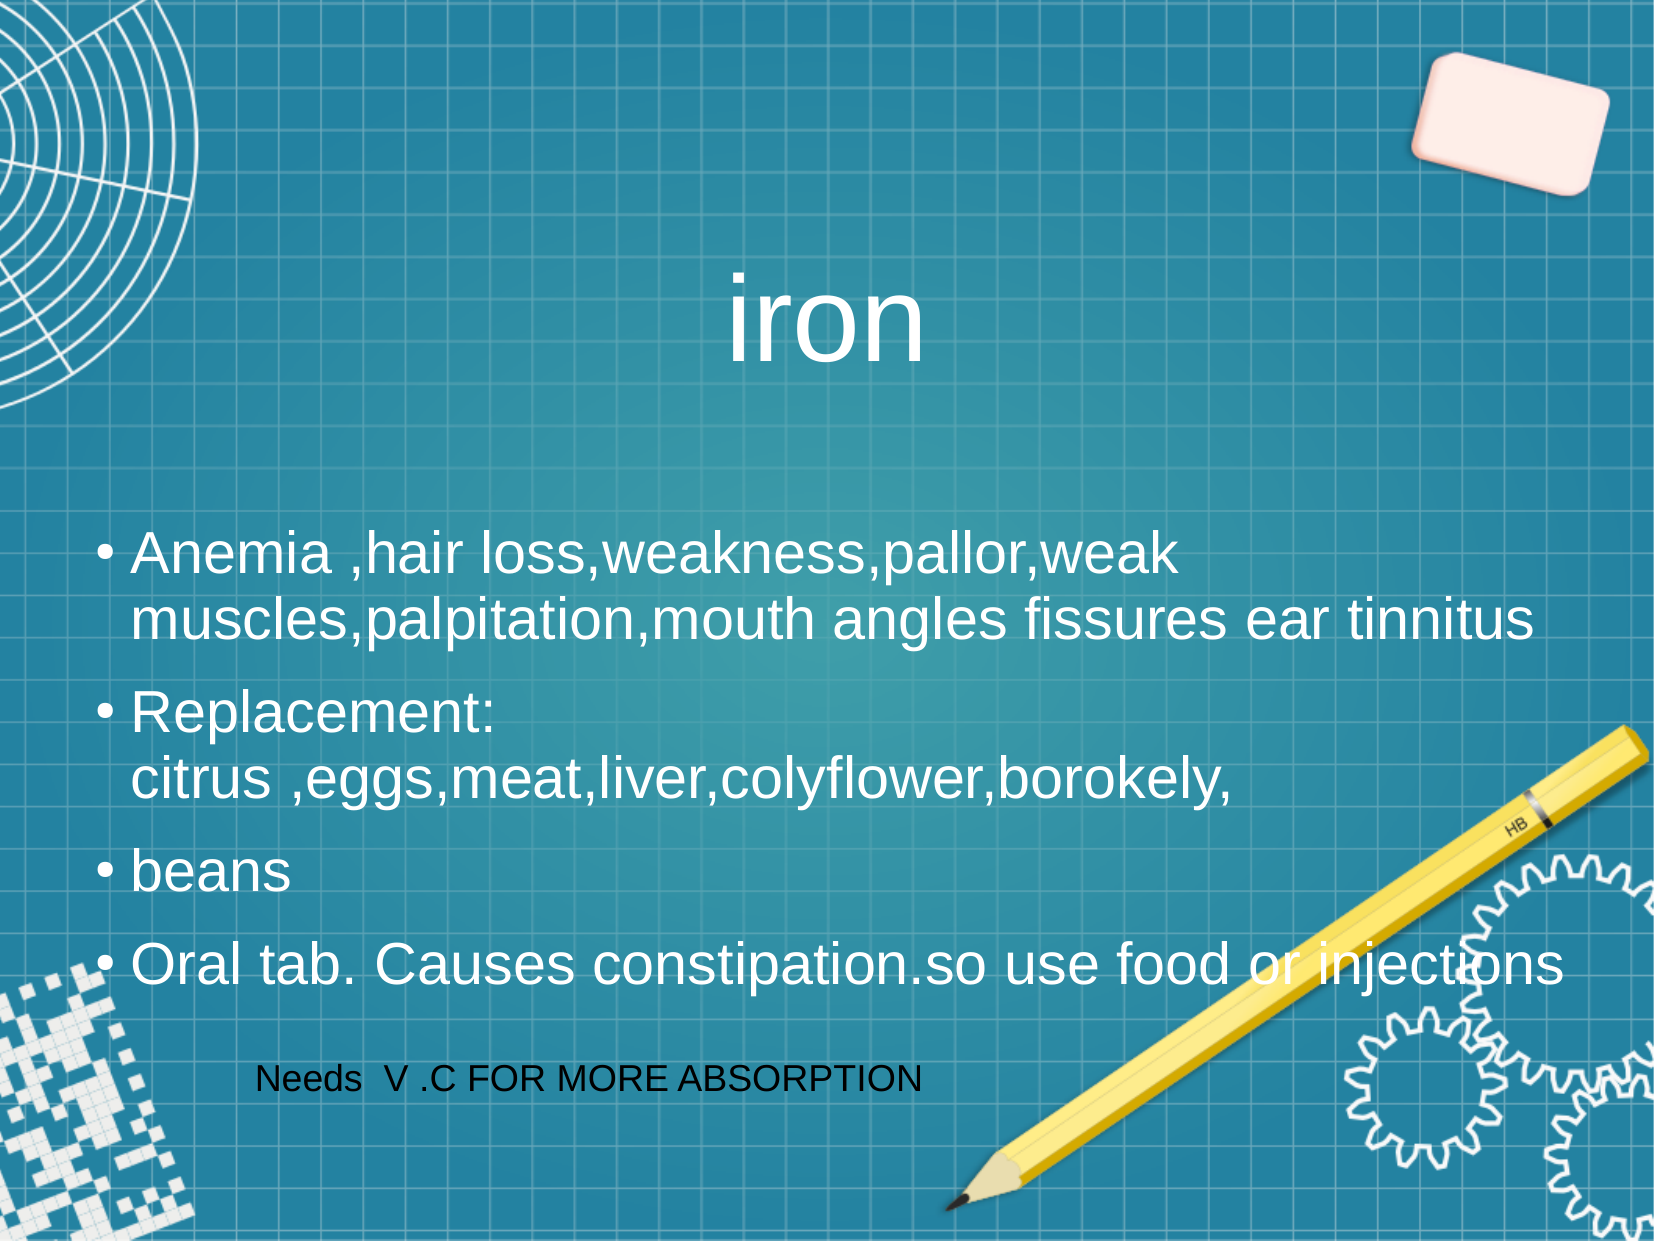

# iron
Anemia ,hair loss,weakness,pallor,weak muscles,palpitation,mouth angles fissures ear tinnitus
Replacement: citrus ,eggs,meat,liver,colyflower,borokely,
beans
Oral tab. Causes constipation.so use food or injections
Needs V .C FOR MORE ABSORPTION